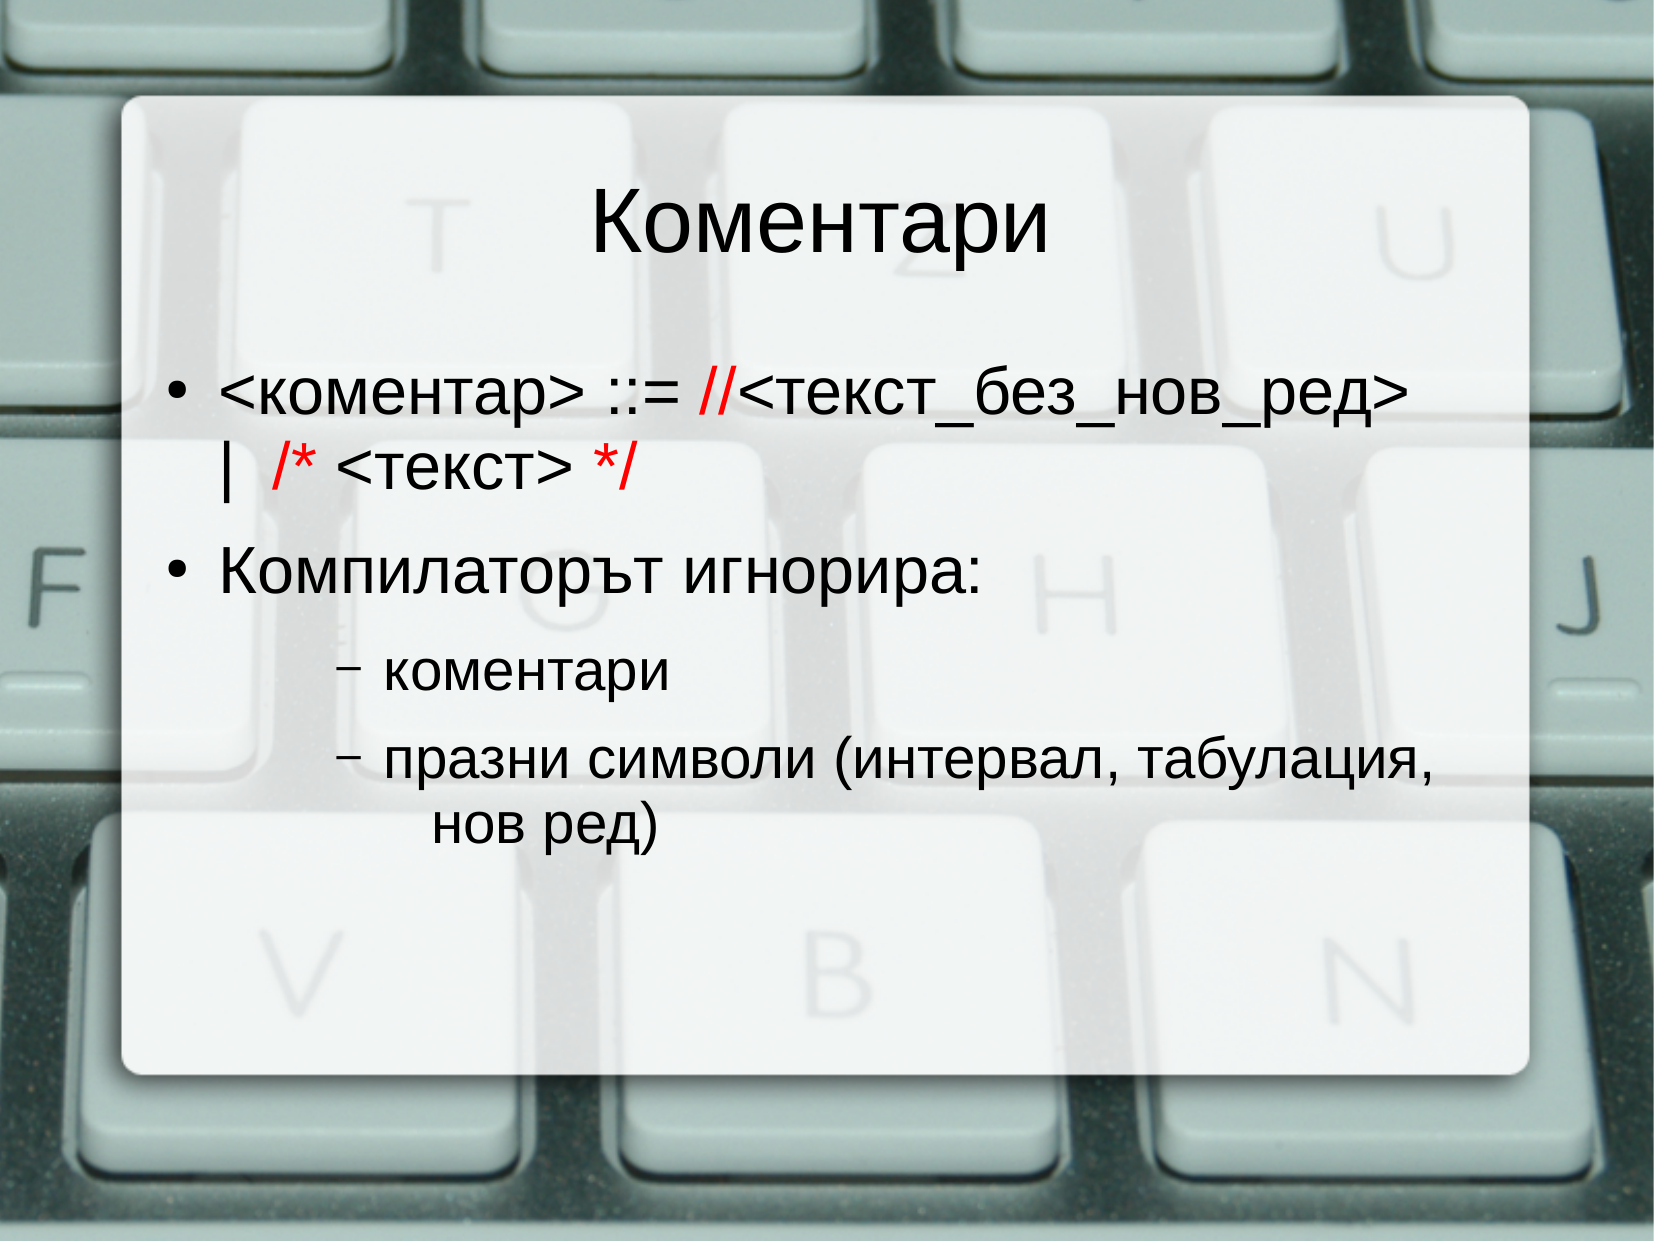

# Коментари
<коментар> ::= //<текст_без_нов_ред> | /* <текст> */
Компилаторът игнорира:
коментари
празни символи (интервал, табулация, нов ред)